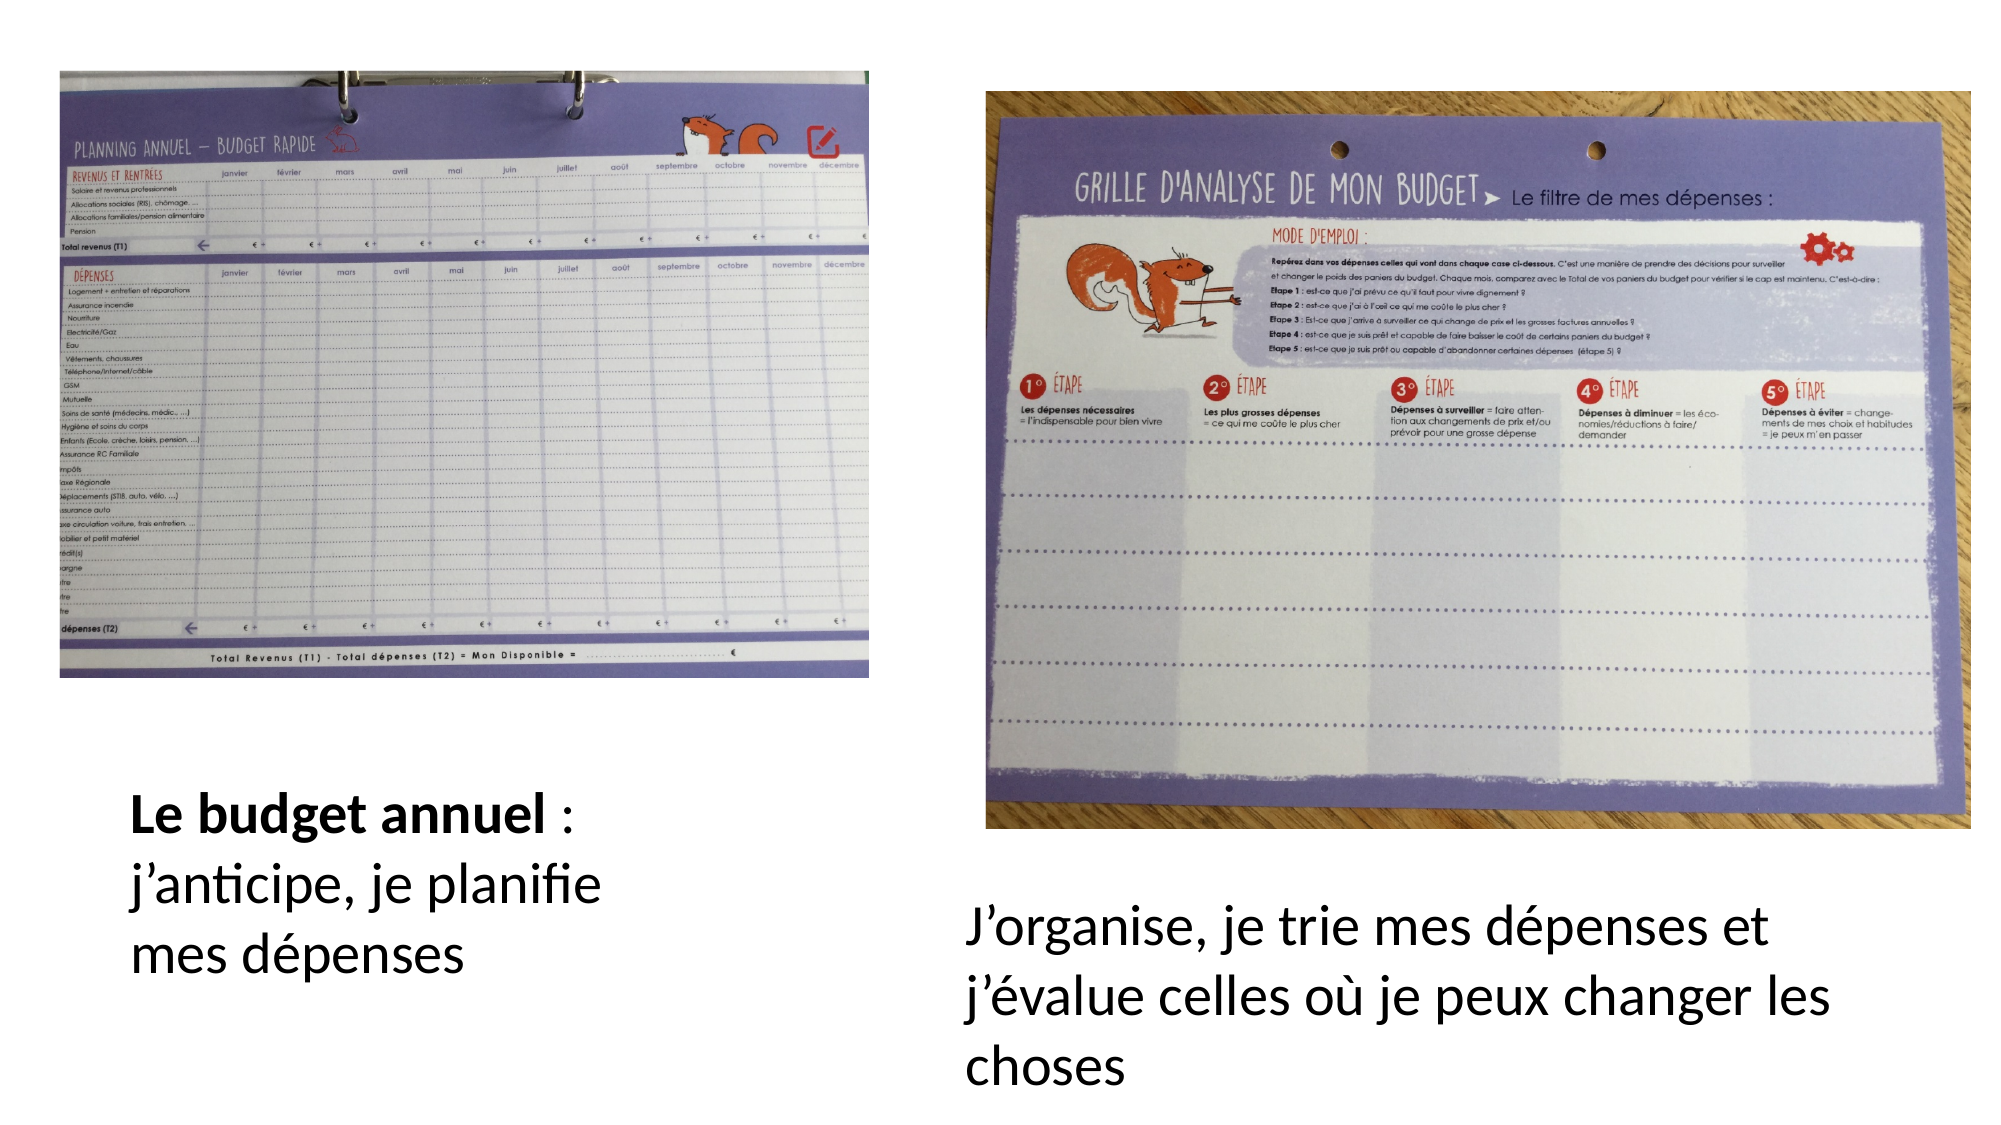

Le budget annuel : j’anticipe, je planifie mes dépenses
J’organise, je trie mes dépenses et j’évalue celles où je peux changer les choses